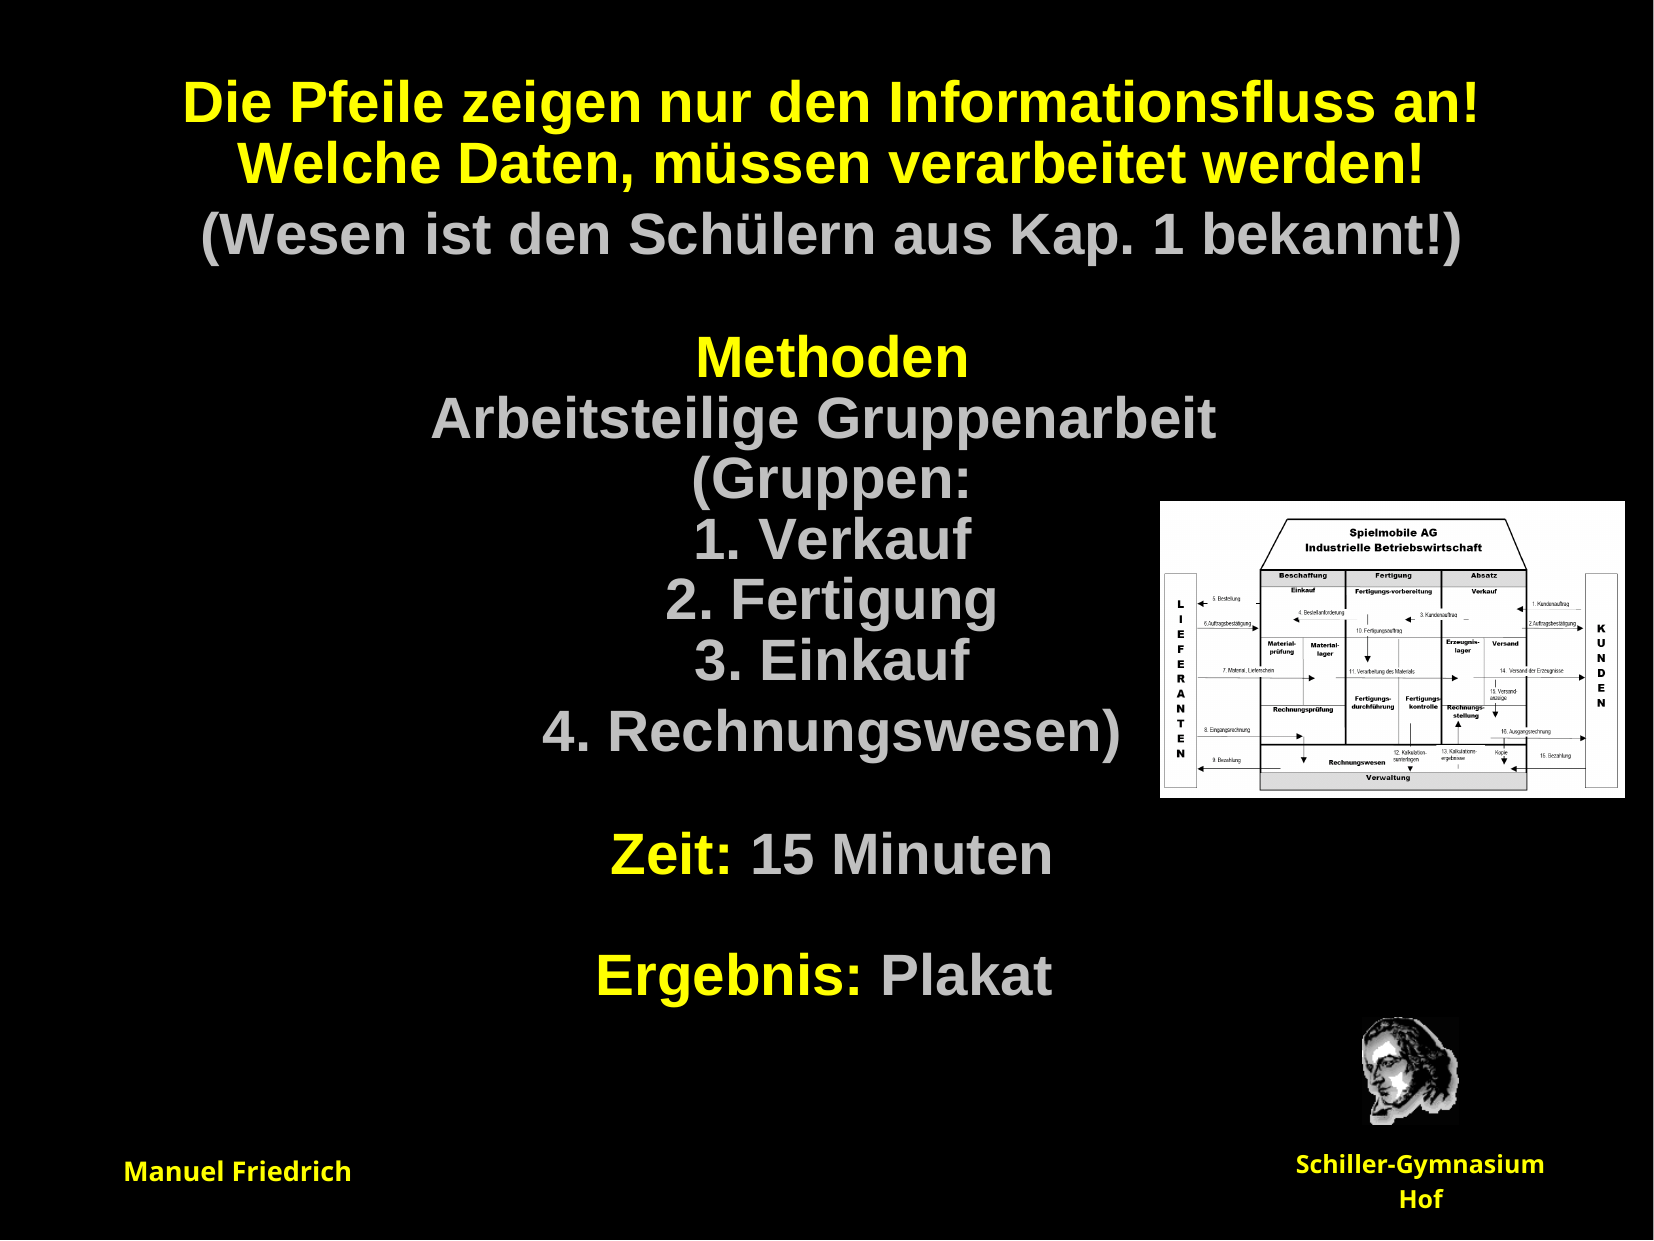

Die Pfeile zeigen nur den Informationsfluss an!
Welche Daten, müssen verarbeitet werden!
(Wesen ist den Schülern aus Kap. 1 bekannt!)‏
Methoden
Arbeitsteilige Gruppenarbeit
(Gruppen:
1. Verkauf
2. Fertigung
3. Einkauf
4. Rechnungswesen)‏
Zeit: 15 Minuten
Ergebnis: Plakat
Schiller-Gymnasium
Hof
Manuel Friedrich